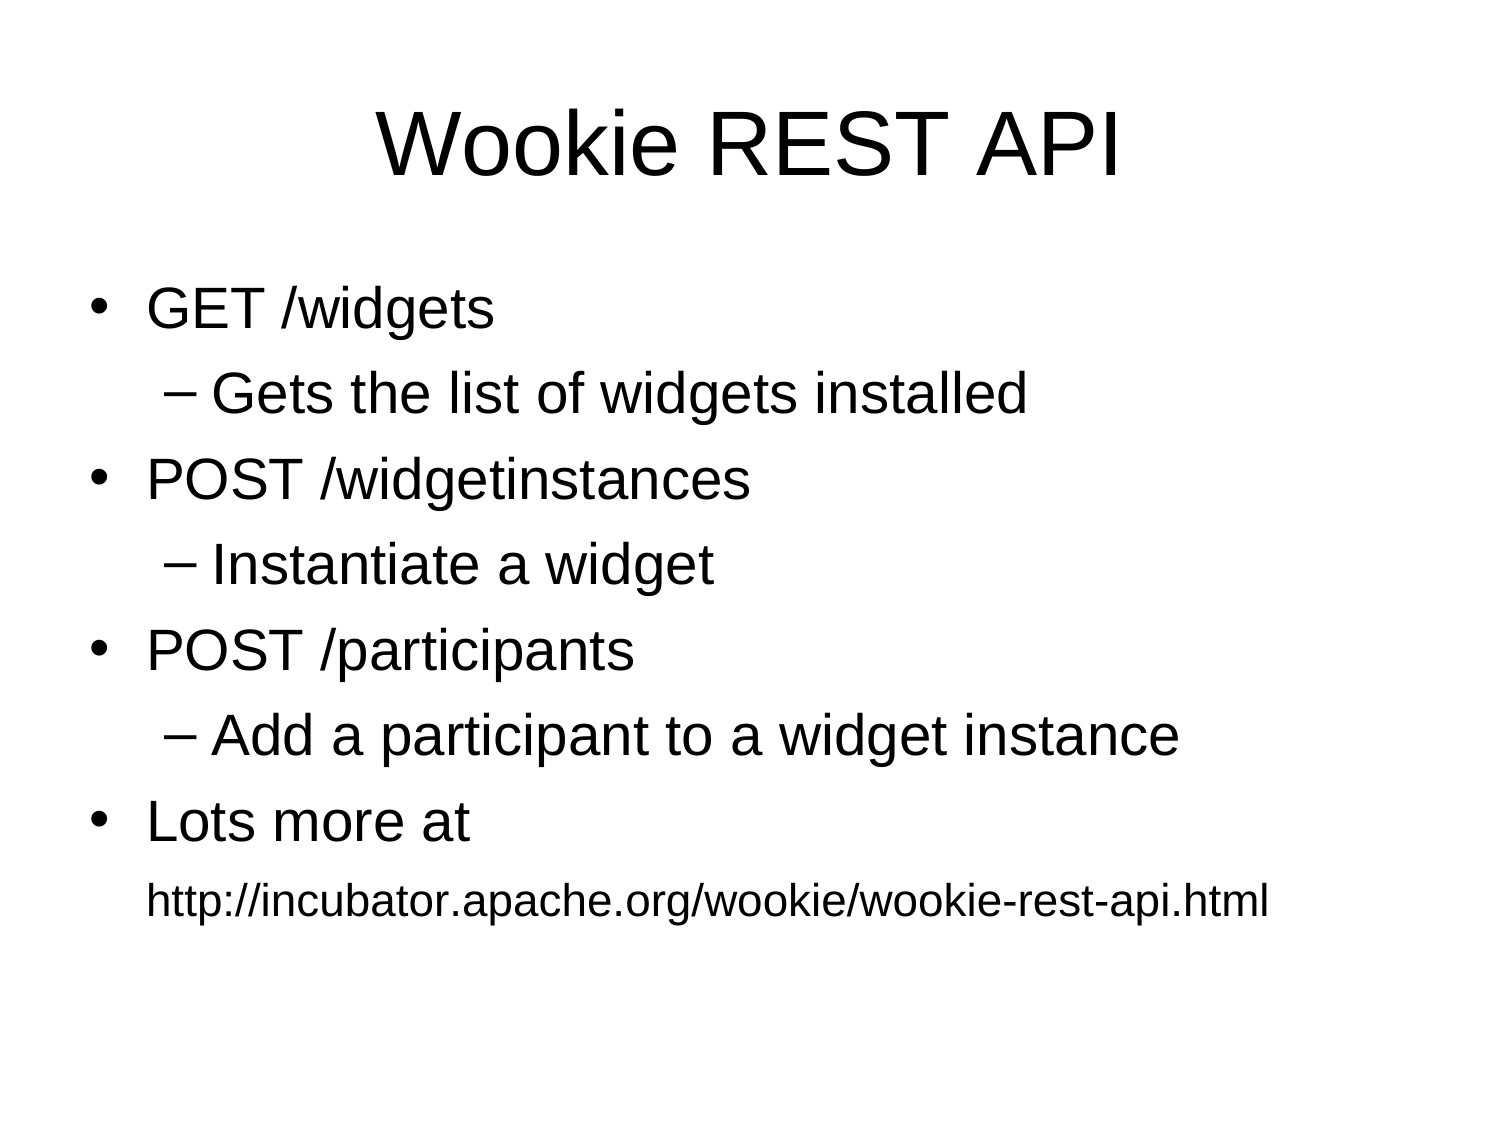

# Wookie REST API
GET /widgets
Gets the list of widgets installed
POST /widgetinstances
Instantiate a widget
POST /participants
Add a participant to a widget instance
Lots more at
http://incubator.apache.org/wookie/wookie-rest-api.html